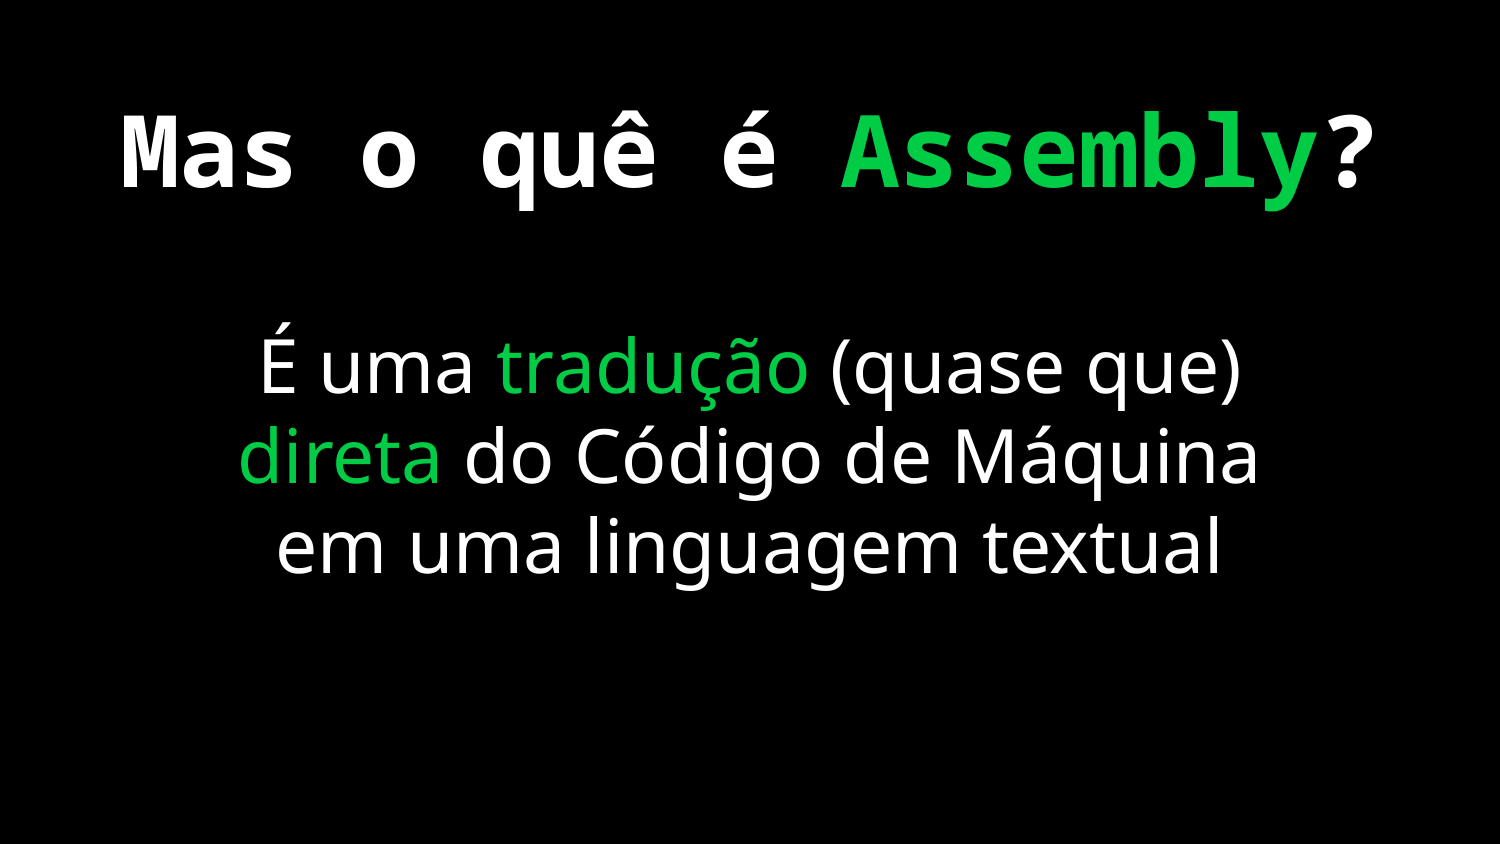

# Mas o quê é Assembly?
É uma tradução (quase que) direta do Código de Máquina em uma linguagem textual